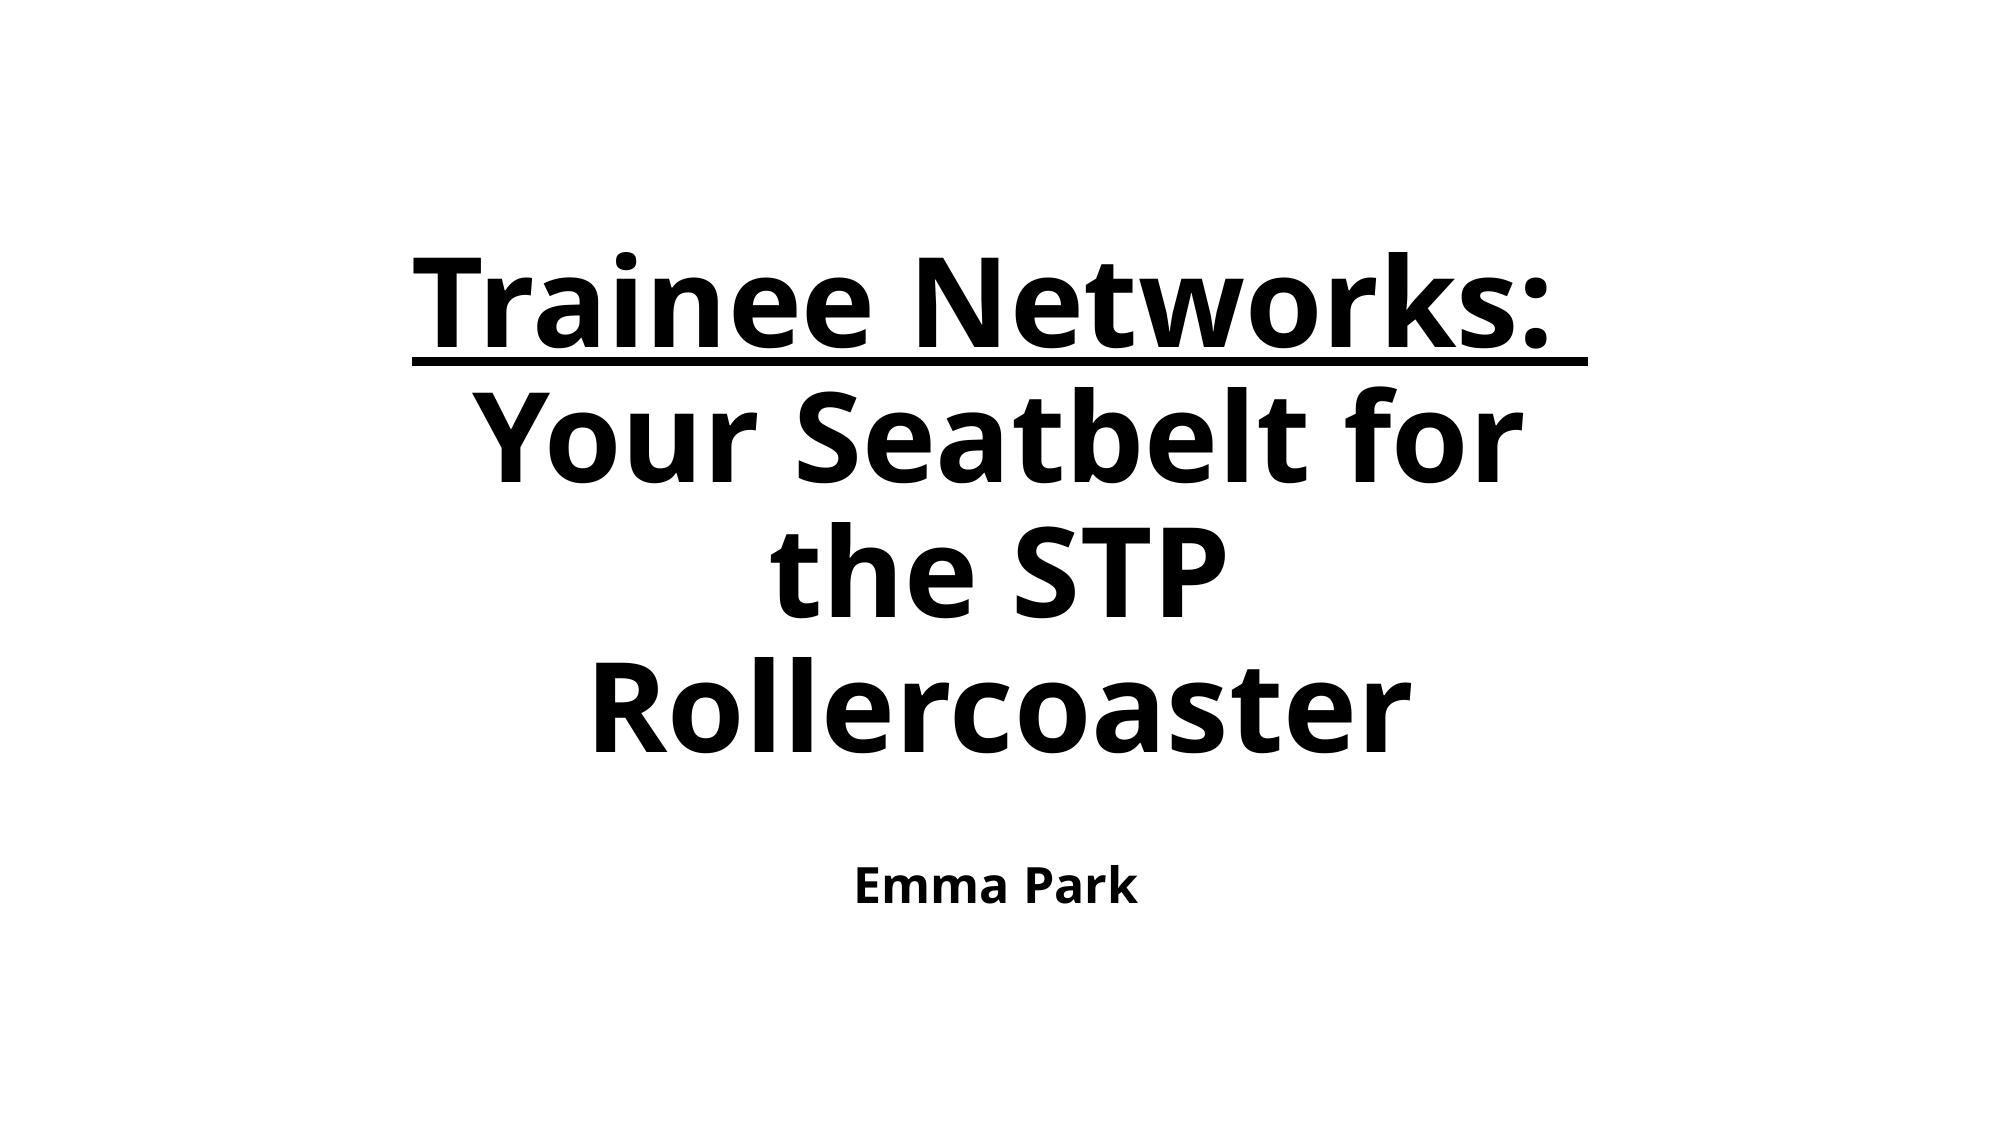

# Trainee Networks: Your Seatbelt for the STP Rollercoaster
Emma Park